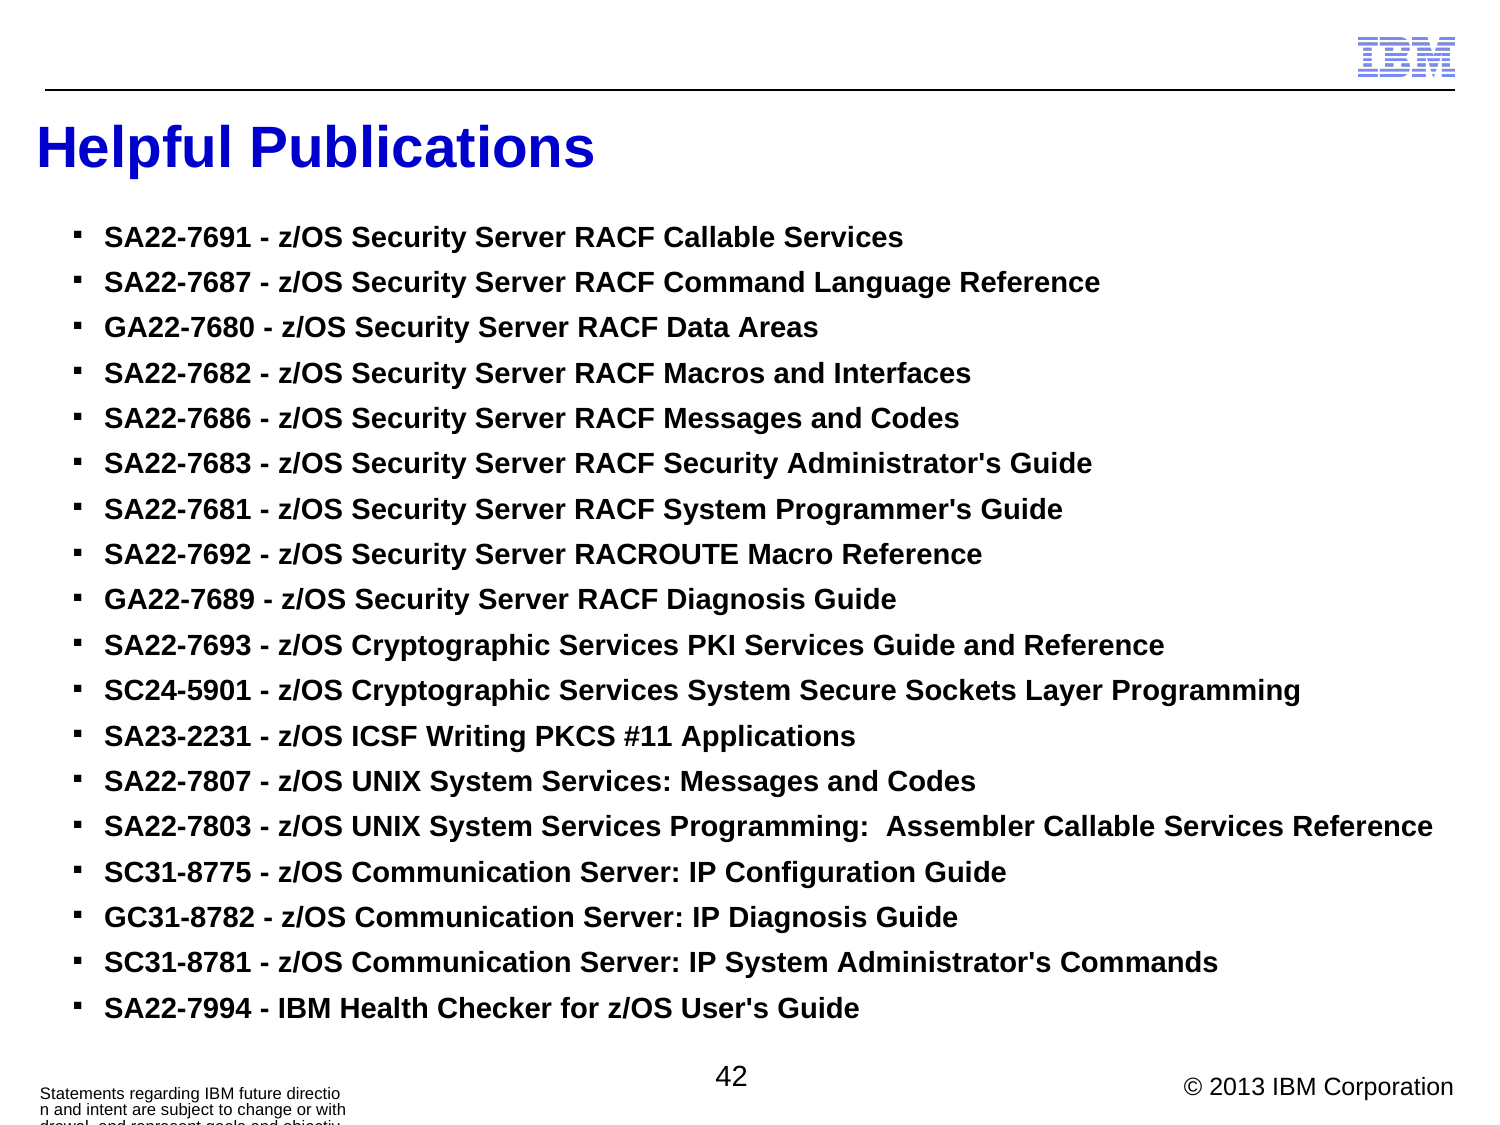

# Helpful Publications
SA22-7691 - z/OS Security Server RACF Callable Services
SA22-7687 - z/OS Security Server RACF Command Language Reference
GA22-7680 - z/OS Security Server RACF Data Areas
SA22-7682 - z/OS Security Server RACF Macros and Interfaces
SA22-7686 - z/OS Security Server RACF Messages and Codes
SA22-7683 - z/OS Security Server RACF Security Administrator's Guide
SA22-7681 - z/OS Security Server RACF System Programmer's Guide
SA22-7692 - z/OS Security Server RACROUTE Macro Reference
GA22-7689 - z/OS Security Server RACF Diagnosis Guide
SA22-7693 - z/OS Cryptographic Services PKI Services Guide and Reference
SC24-5901 - z/OS Cryptographic Services System Secure Sockets Layer Programming
SA23-2231 - z/OS ICSF Writing PKCS #11 Applications
SA22-7807 - z/OS UNIX System Services: Messages and Codes
SA22-7803 - z/OS UNIX System Services Programming: Assembler Callable Services Reference
SC31-8775 - z/OS Communication Server: IP Configuration Guide
GC31-8782 - z/OS Communication Server: IP Diagnosis Guide
SC31-8781 - z/OS Communication Server: IP System Administrator's Commands
SA22-7994 - IBM Health Checker for z/OS User's Guide
42
Statements regarding IBM future direction and intent are subject to change or withdrawal, and represent goals and objectives only.